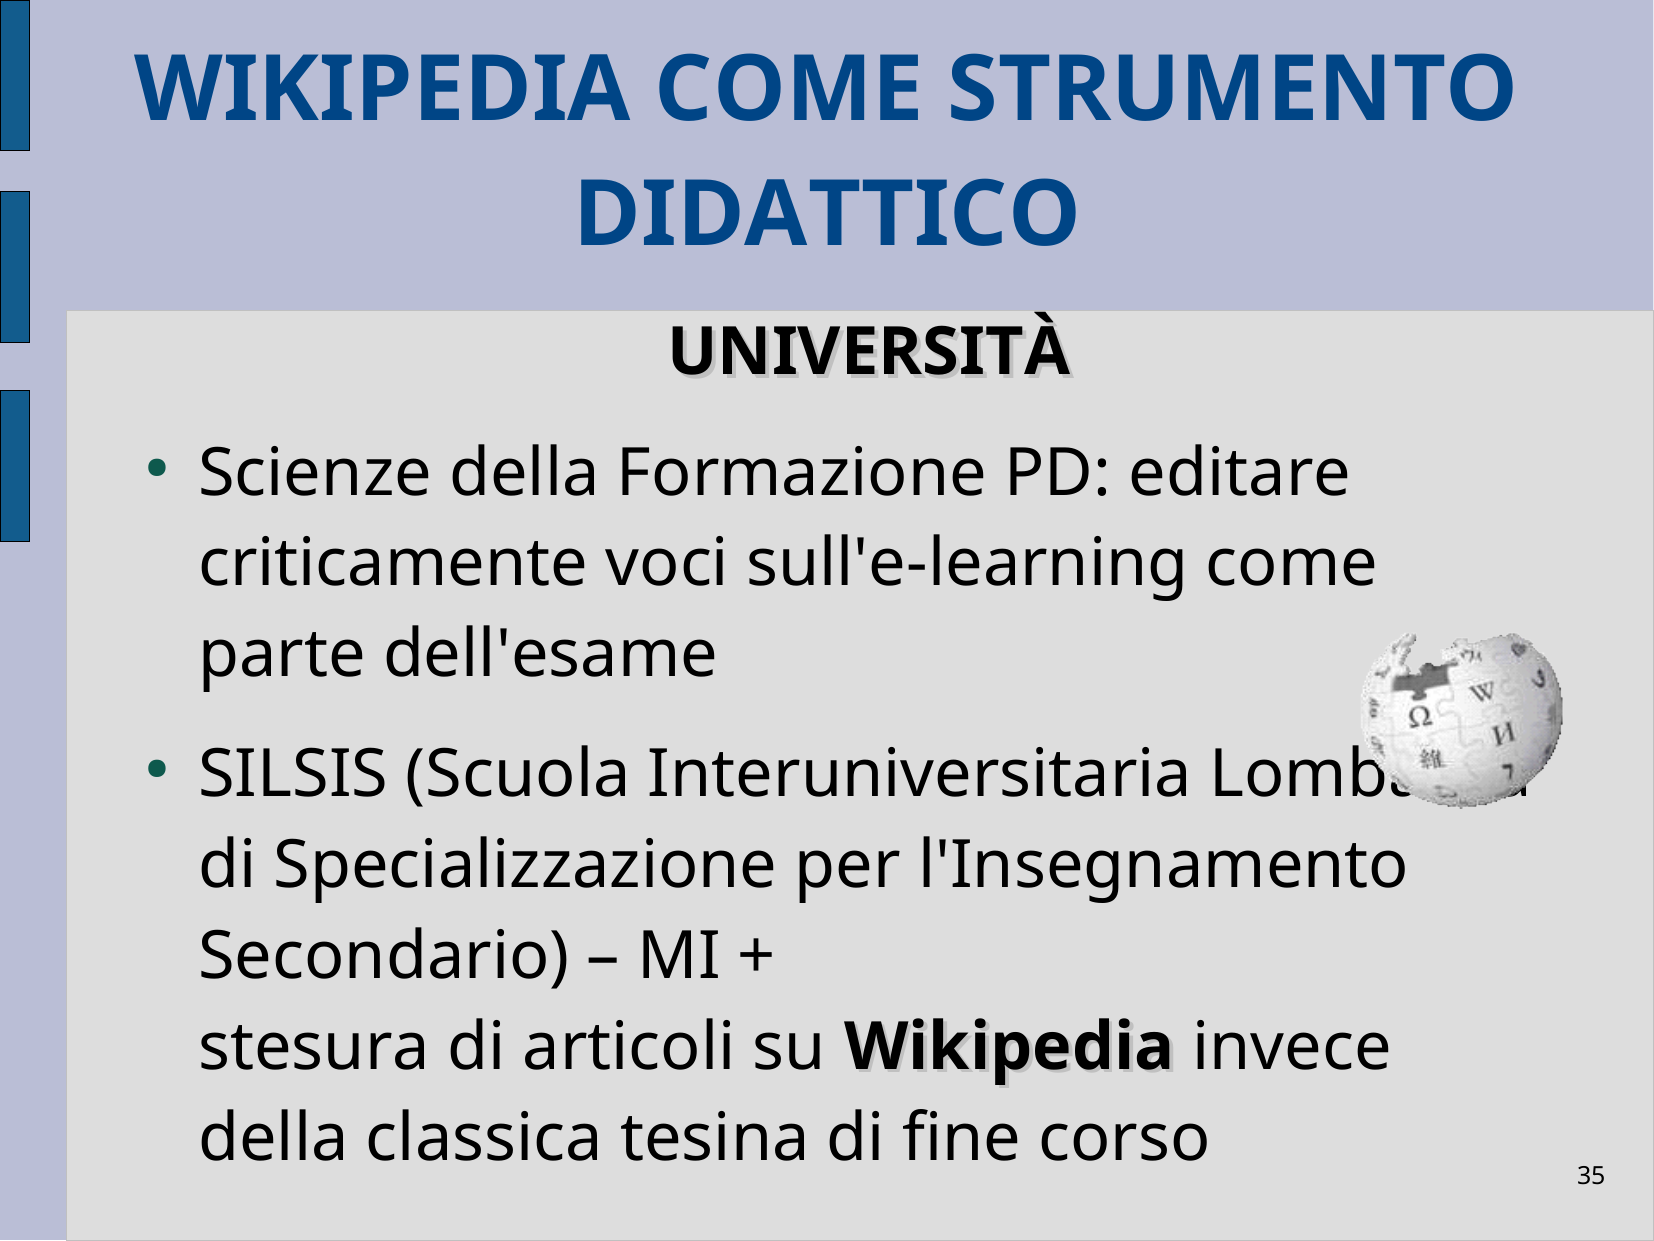

# WIKIPEDIA COME STRUMENTO DIDATTICO
UNIVERSITÀ
Scienze della Formazione PD: editare criticamente voci sull'e-learning come parte dell'esame
SILSIS (Scuola Interuniversitaria Lombarda di Specializzazione per l'Insegnamento Secondario) – MI +
stesura di articoli su Wikipedia invece della classica tesina di fine corso